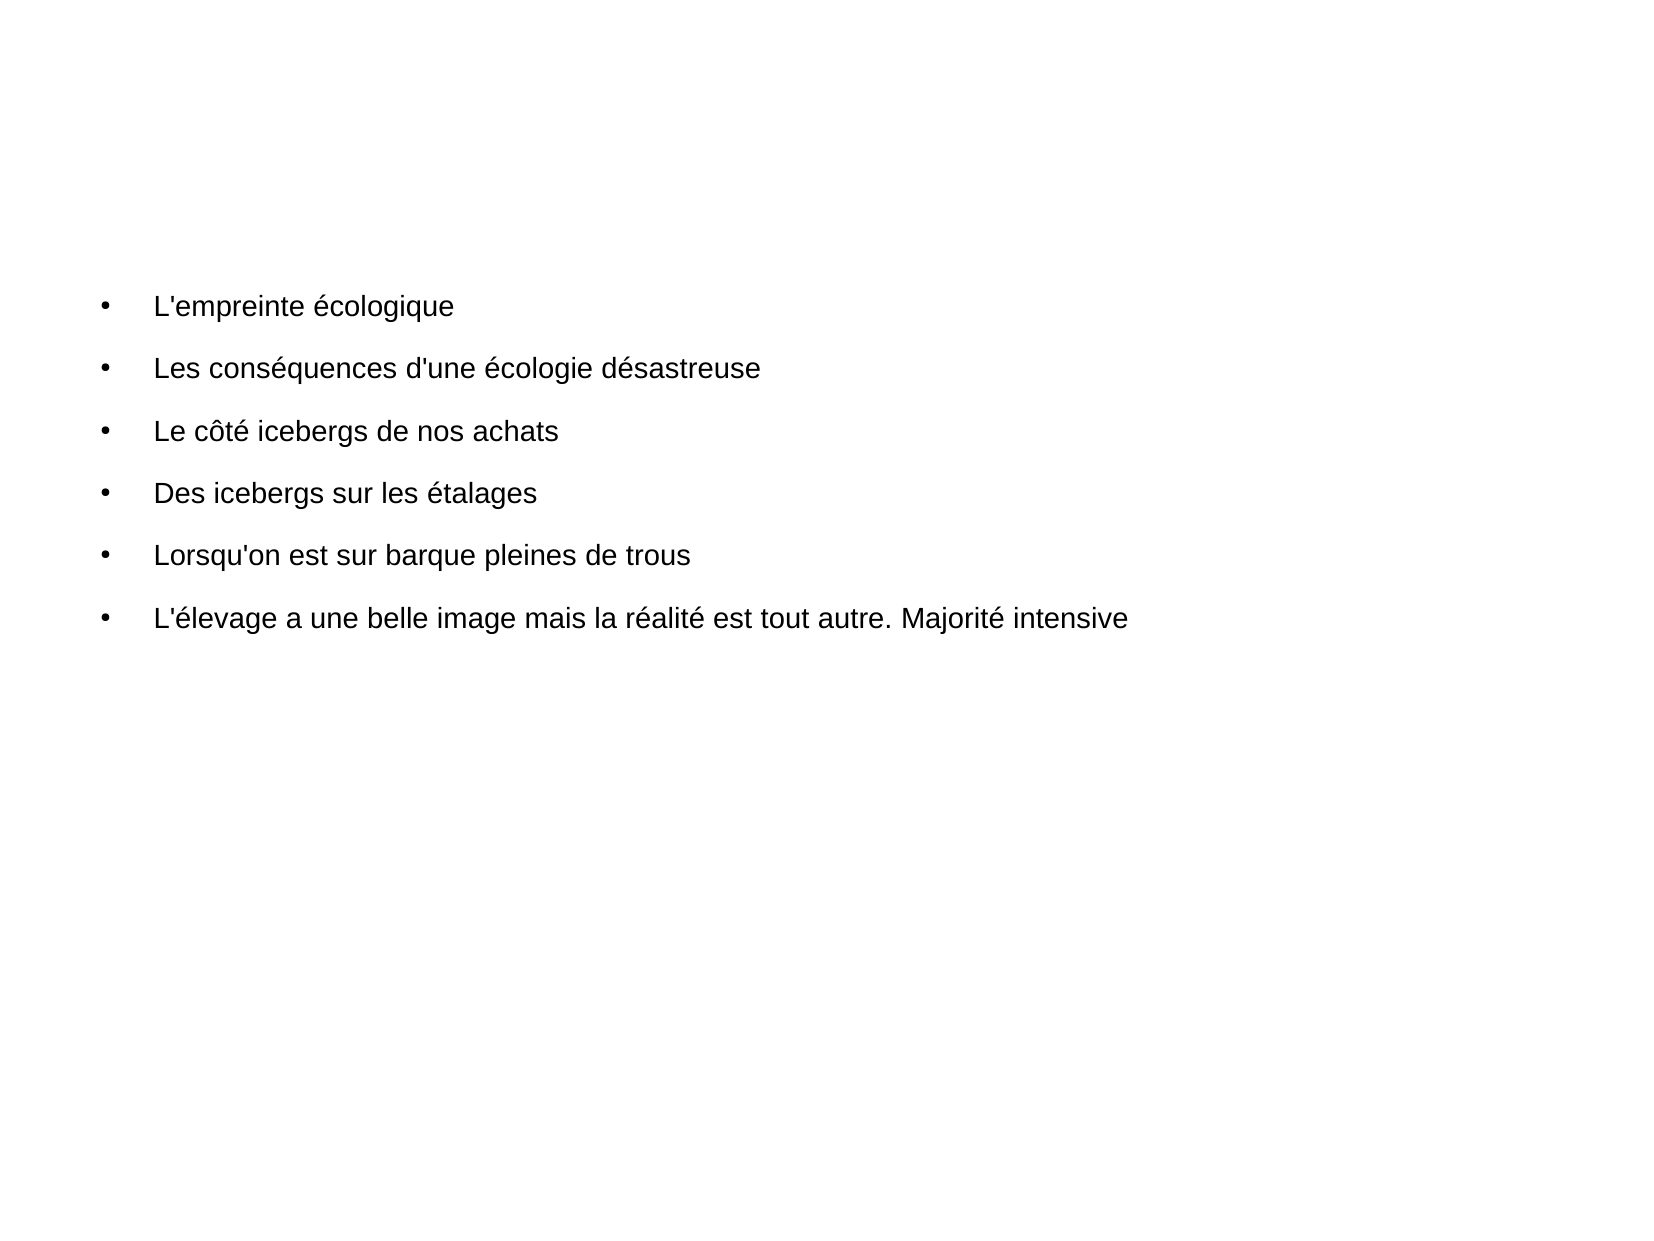

#
L'empreinte écologique
Les conséquences d'une écologie désastreuse
Le côté icebergs de nos achats
Des icebergs sur les étalages
Lorsqu'on est sur barque pleines de trous
L'élevage a une belle image mais la réalité est tout autre. Majorité intensive